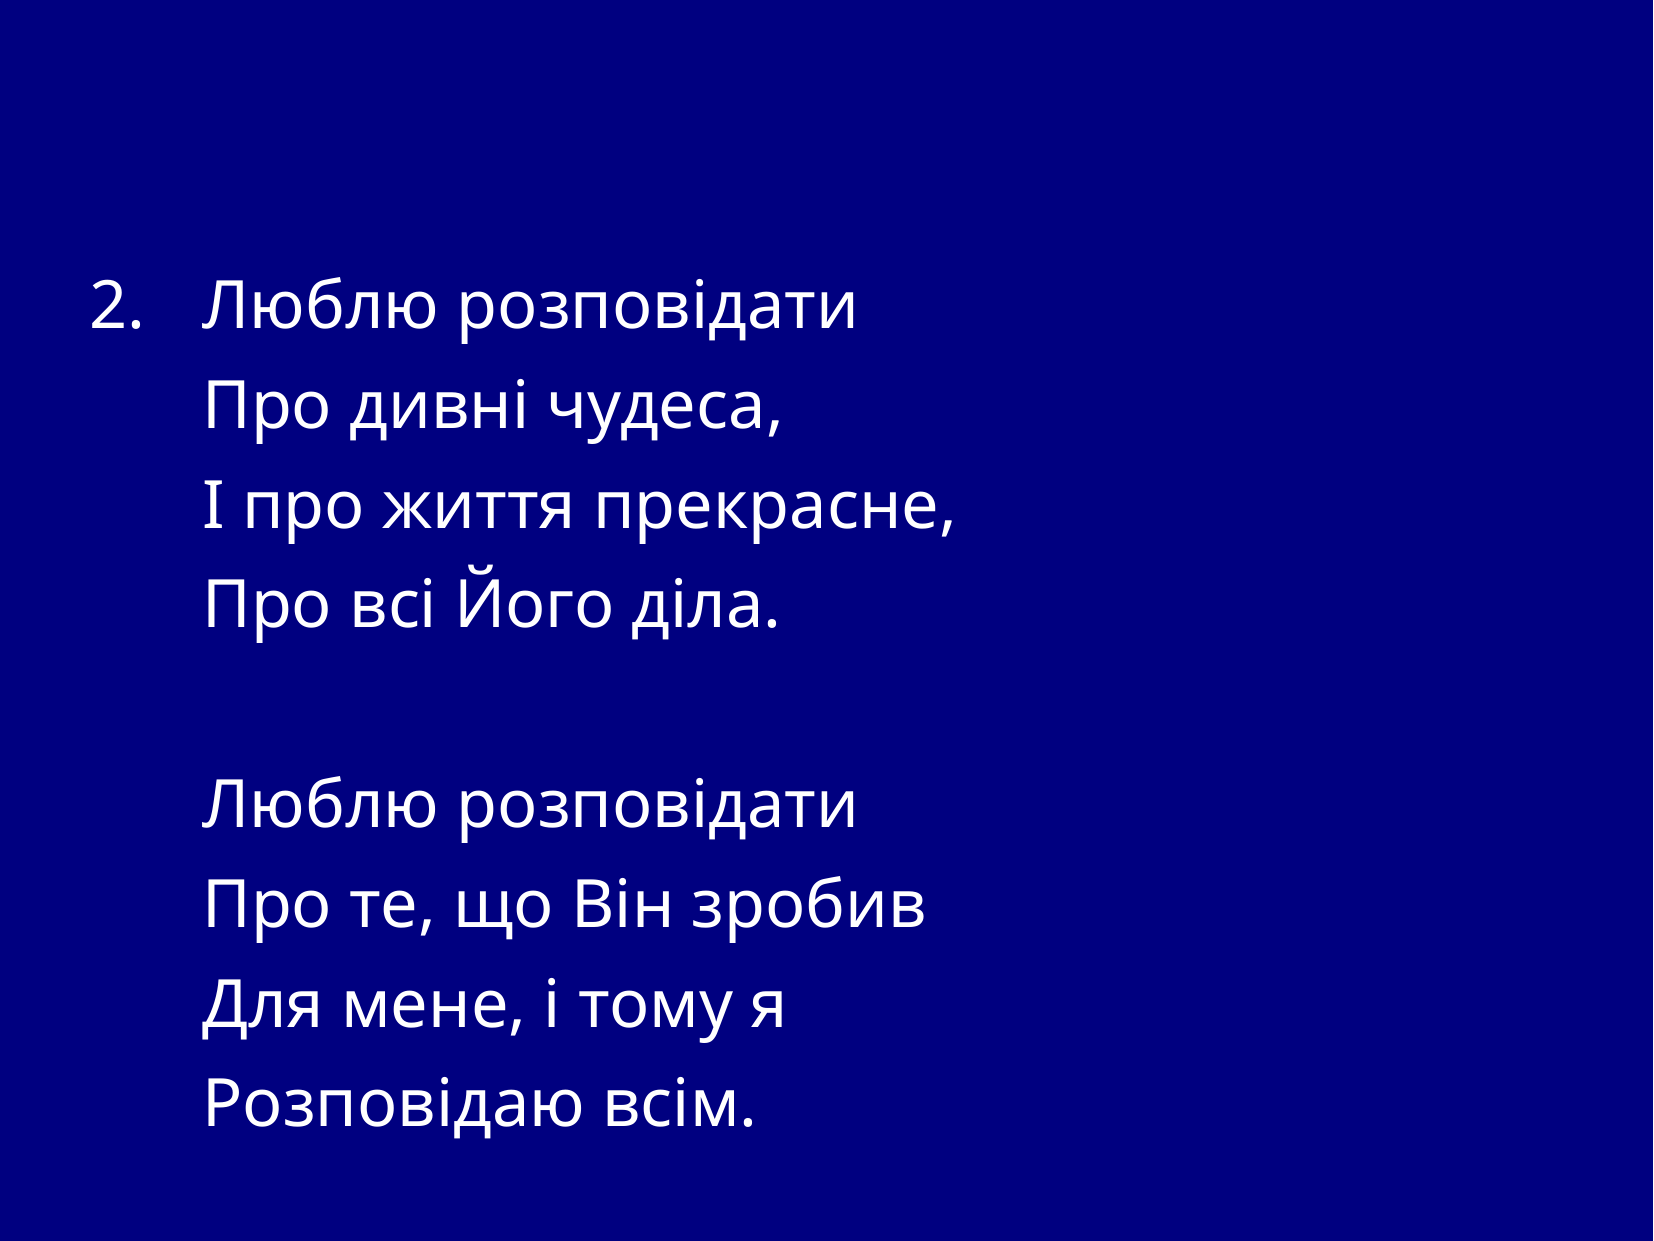

2.	Люблю розповідати
	Про дивні чудеса,
	І про життя прекрасне,
	Про всі Його діла.
	Люблю розповідати
	Про те, що Він зробив
	Для мене, і тому я
	Розповідаю всім.